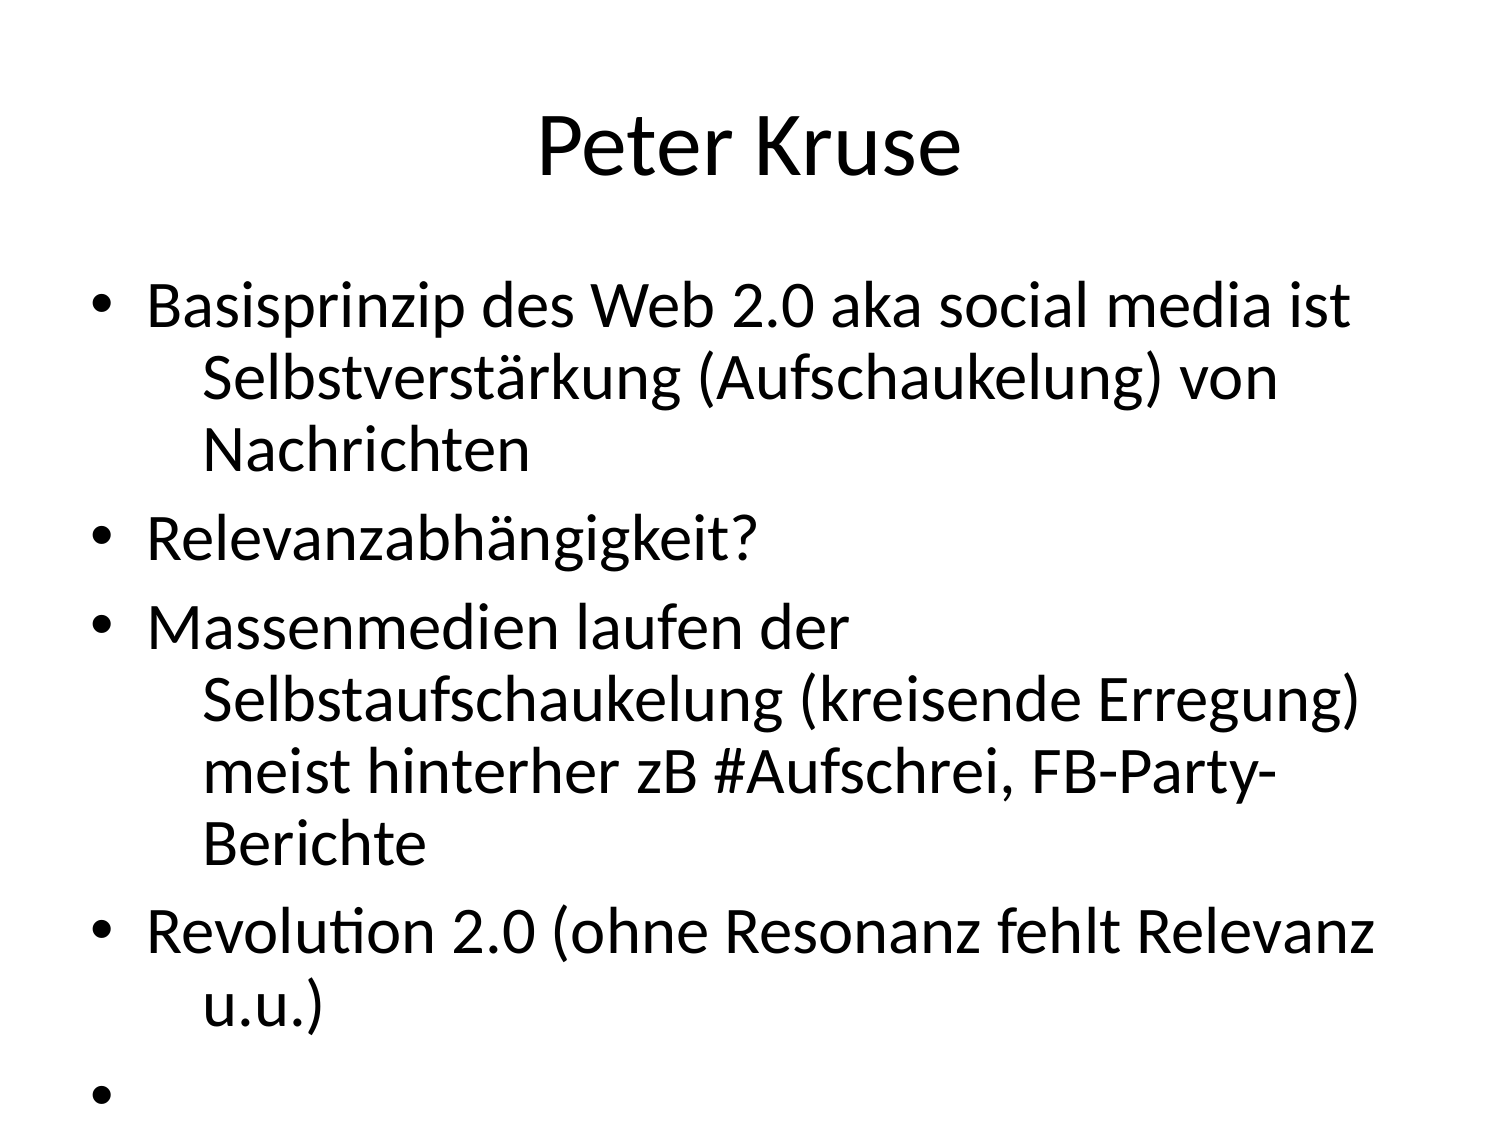

# Peter Kruse
Basisprinzip des Web 2.0 aka social media ist Selbstverstärkung (Aufschaukelung) von Nachrichten
Relevanzabhängigkeit?
Massenmedien laufen der Selbstaufschaukelung (kreisende Erregung) meist hinterher zB #Aufschrei, FB-Party-Berichte
Revolution 2.0 (ohne Resonanz fehlt Relevanz u.u.)